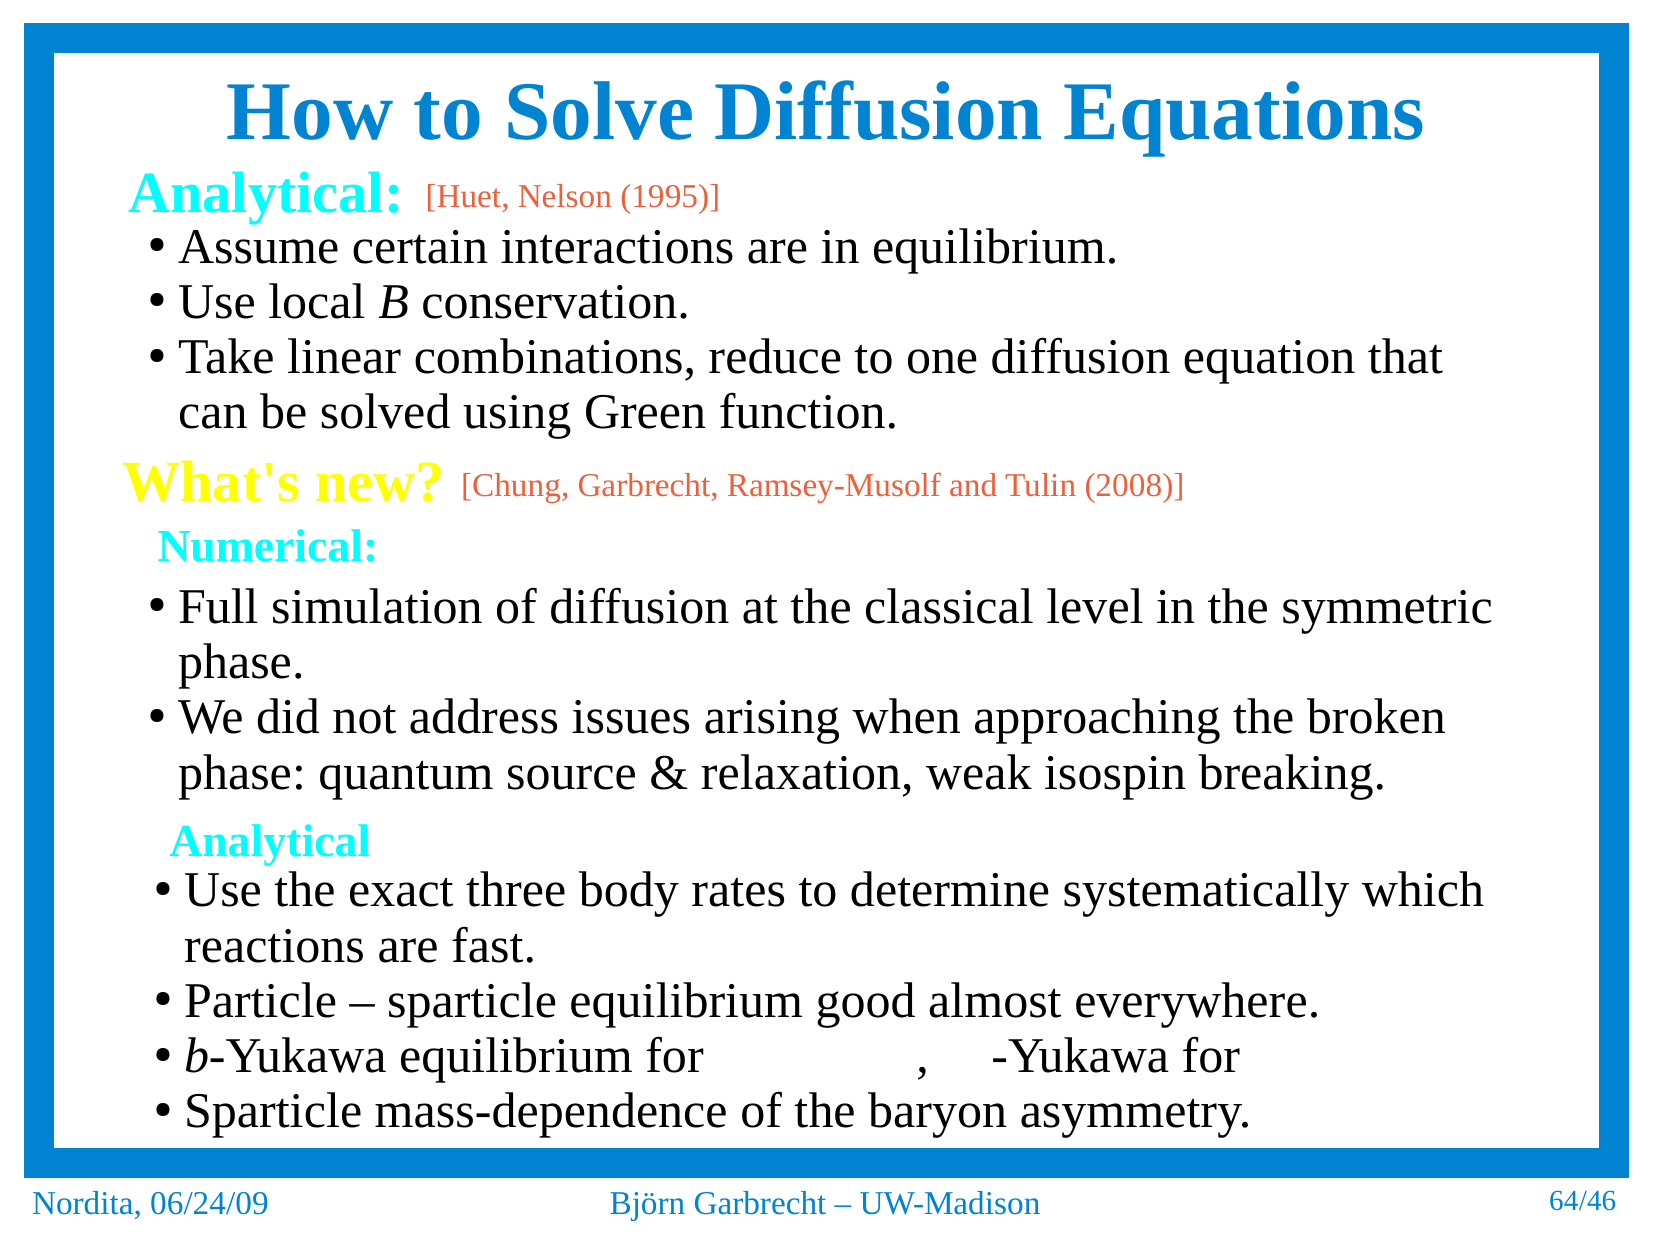

# How to Solve Diffusion Equations
Analytical:
[Huet, Nelson (1995)]
Assume certain interactions are in equilibrium.
Use local B conservation.
Take linear combinations, reduce to one diffusion equation that can be solved using Green function.
What's new?
[Chung, Garbrecht, Ramsey-Musolf and Tulin (2008)]
Numerical:
Full simulation of diffusion at the classical level in the symmetric phase.
We did not address issues arising when approaching the broken phase: quantum source & relaxation, weak isospin breaking.
Analytical
Use the exact three body rates to determine systematically which reactions are fast.
Particle – sparticle equilibrium good almost everywhere.
b-Yukawa equilibrium for , -Yukawa for
Sparticle mass-dependence of the baryon asymmetry.
Björn Garbrecht – UW-Madison
64